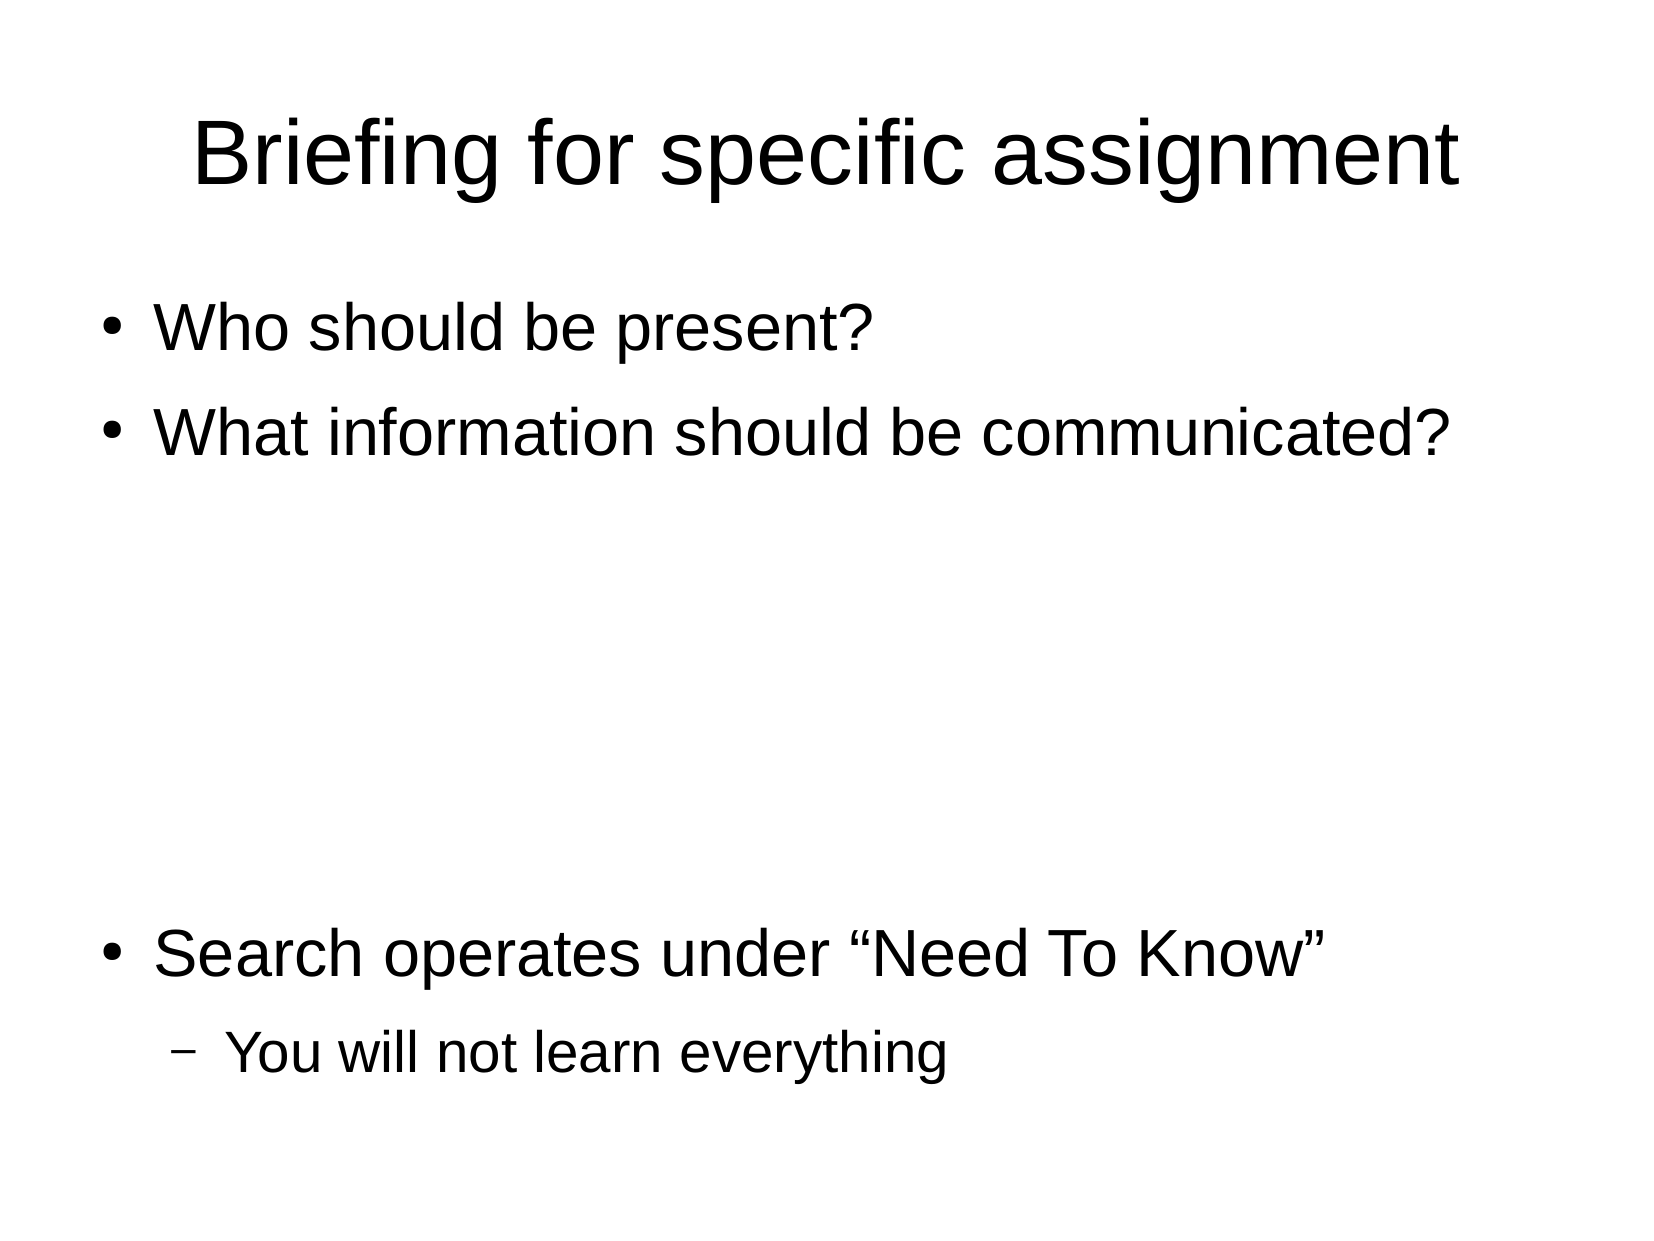

# Briefing for specific assignment
Who should be present?
What information should be communicated?
Search operates under “Need To Know”
You will not learn everything